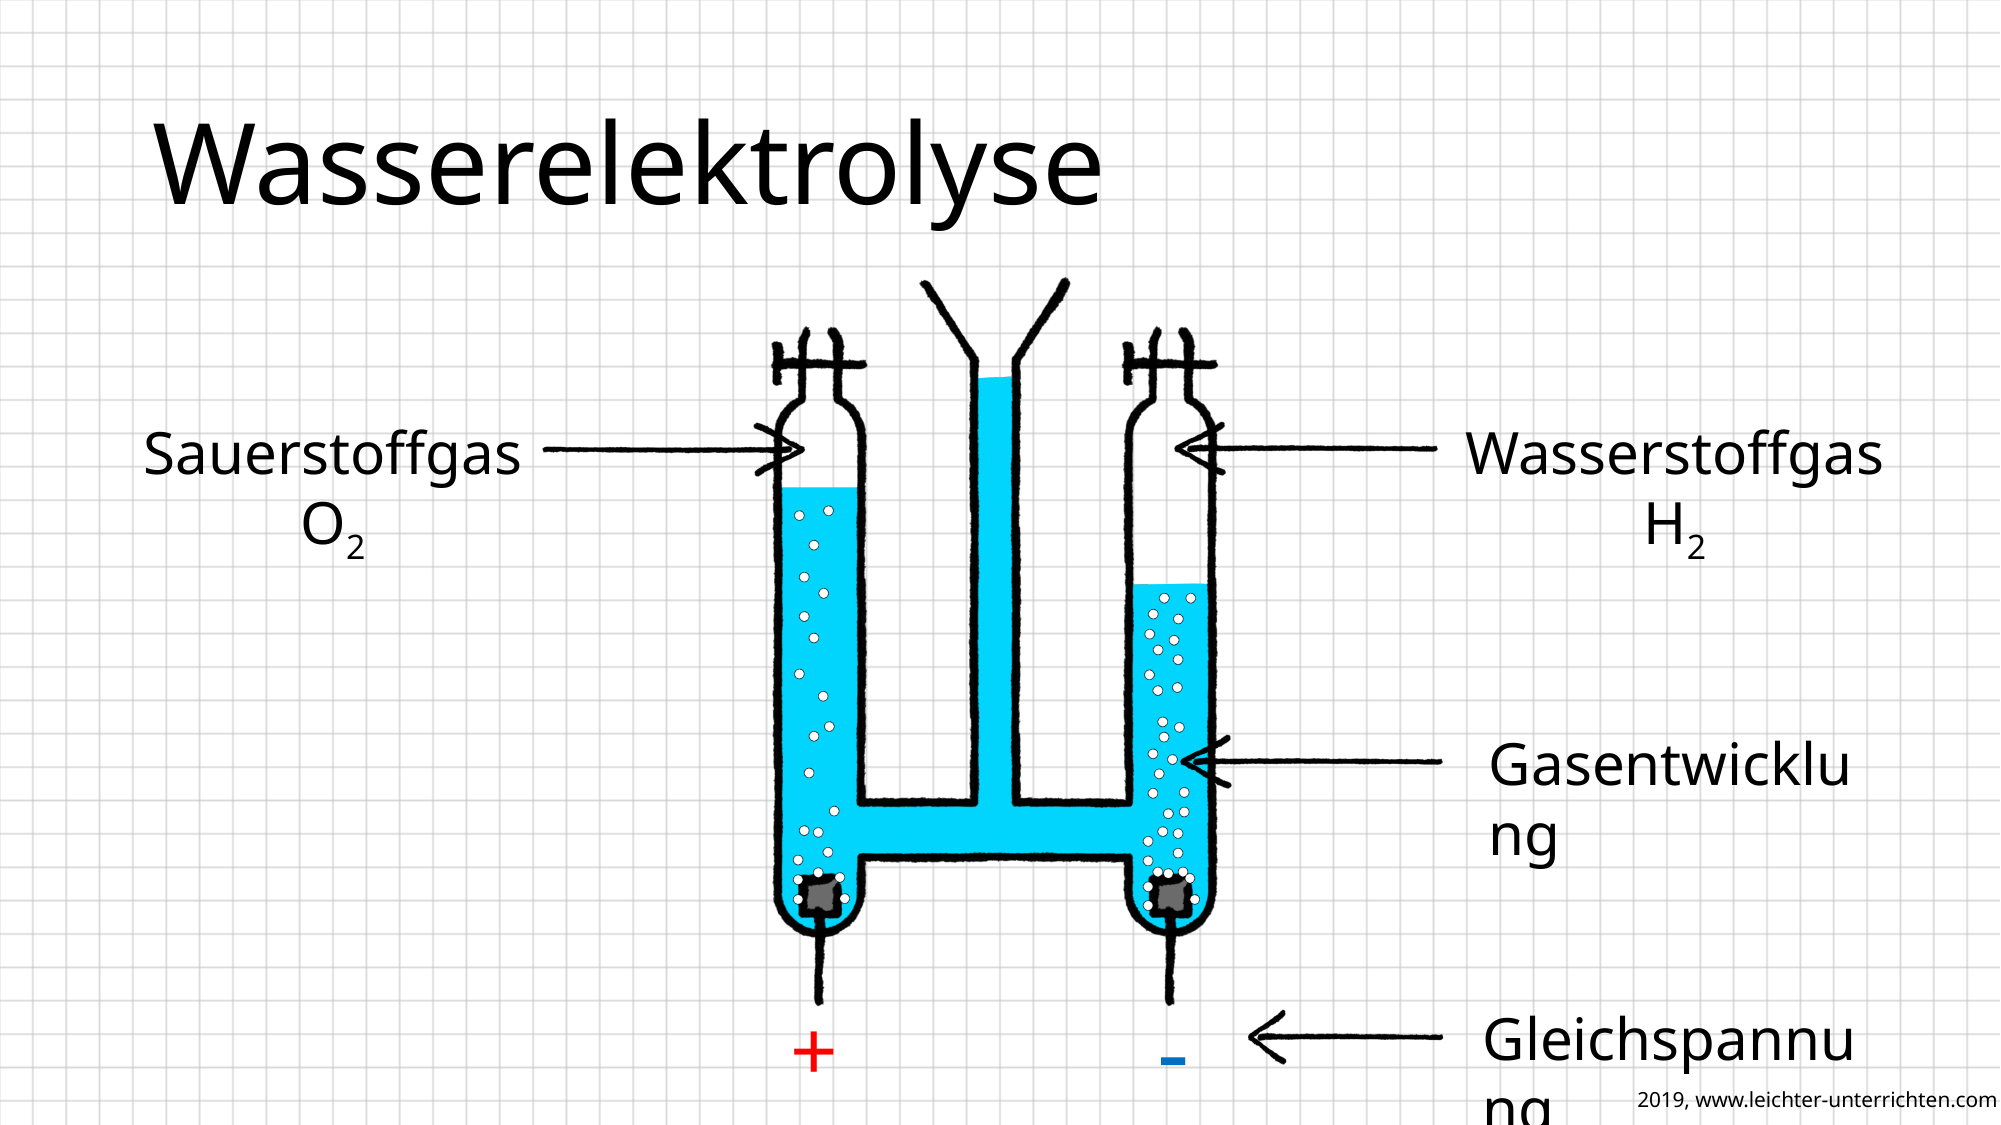

# Wasserelektrolyse
Sauerstoffgas
O2
Wasserstoffgas
H2
Gasentwicklung
-
+
Gleichspannung